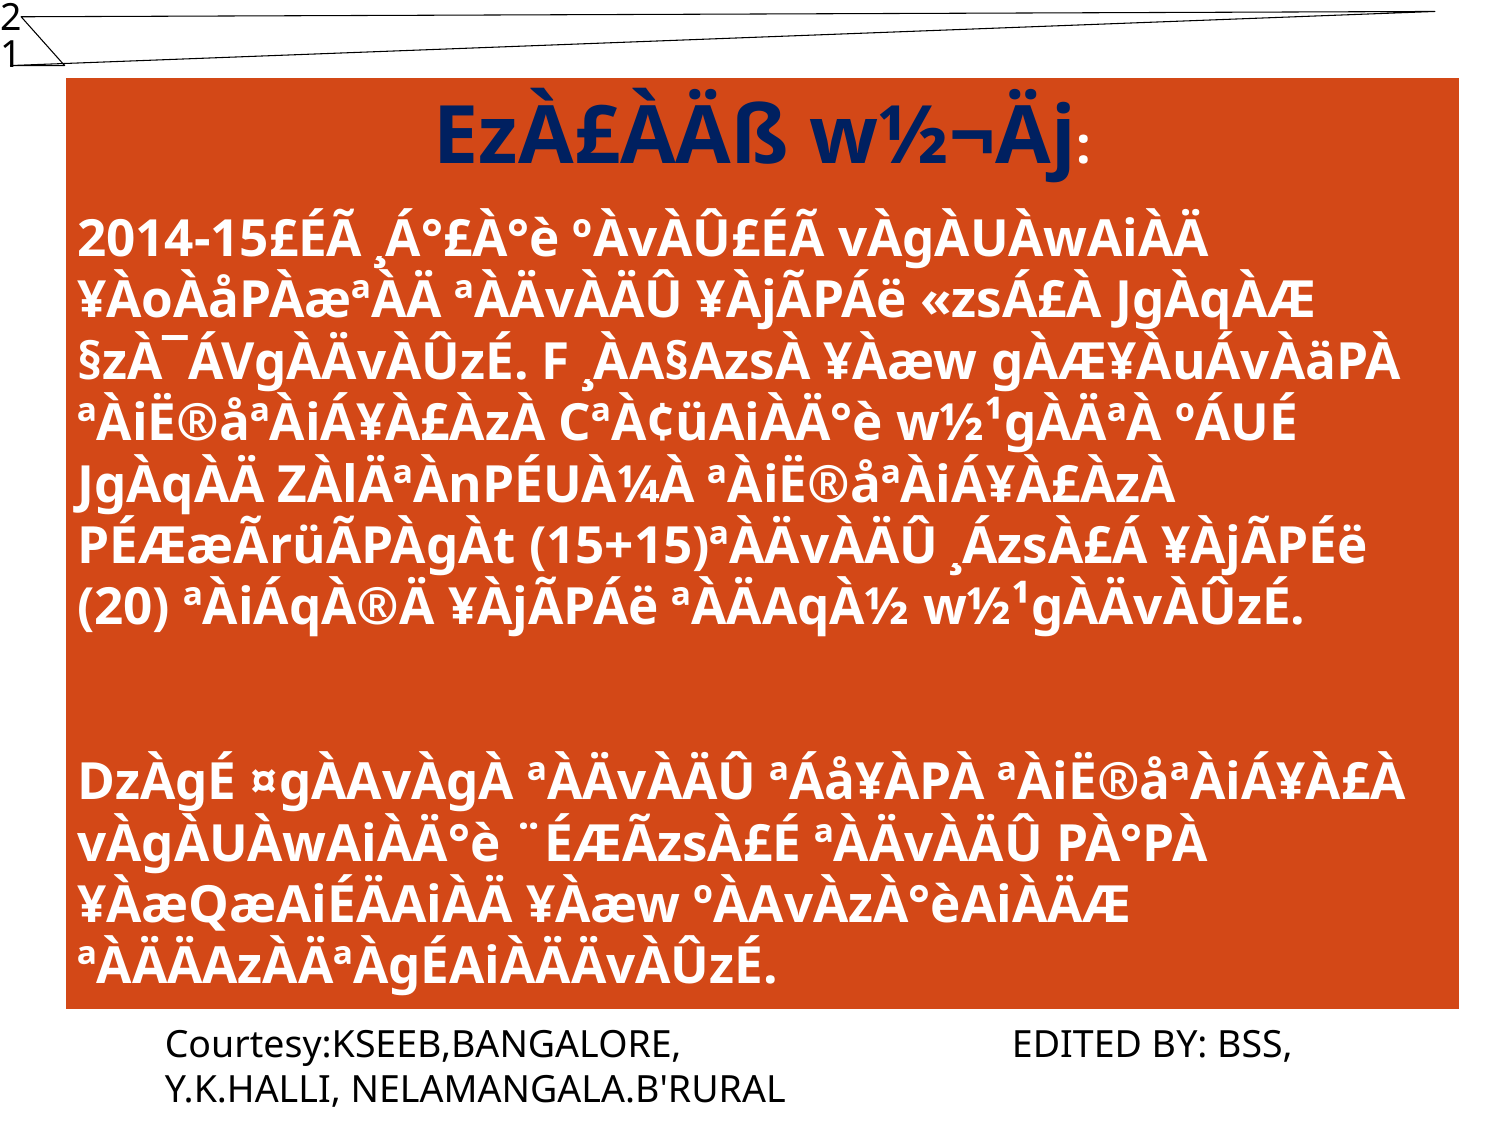

# EzÀ£ÀÄß w½¬Äj:
2014-15£ÉÃ ¸Á°£À°è ºÀvÀÛ£ÉÃ vÀgÀUÀwAiÀÄ ¥ÀoÀåPÀæªÀÄ ªÀÄvÀÄÛ ¥ÀjÃPÁë «zsÁ£À JgÀqÀÆ §zÀ¯ÁVgÀÄvÀÛzÉ. F ¸ÀA§AzsÀ ¥Àæw gÀÆ¥ÀuÁvÀäPÀ ªÀiË®åªÀiÁ¥À£ÀzÀ CªÀ¢üAiÀÄ°è w½¹gÀÄªÀ ºÁUÉ JgÀqÀÄ ZÀlÄªÀnPÉUÀ¼À ªÀiË®åªÀiÁ¥À£ÀzÀ PÉÆæÃrüÃPÀgÀt (15+15)ªÀÄvÀÄÛ ¸ÁzsÀ£Á ¥ÀjÃPÉë (20) ªÀiÁqÀ®Ä ¥ÀjÃPÁë ªÀÄAqÀ½ w½¹gÀÄvÀÛzÉ.
DzÀgÉ ¤gÀAvÀgÀ ªÀÄvÀÄÛ ªÁå¥ÀPÀ ªÀiË®åªÀiÁ¥À£À vÀgÀUÀwAiÀÄ°è ¨ÉÆÃzsÀ£É ªÀÄvÀÄÛ PÀ°PÀ ¥ÀæQæAiÉÄAiÀÄ ¥Àæw ºÀAvÀzÀ°èAiÀÄÆ ªÀÄÄAzÀÄªÀgÉAiÀÄÄvÀÛzÉ.
Courtesy:KSEEB,BANGALORE, EDITED BY: BSS, Y.K.HALLI, NELAMANGALA.B'RURAL